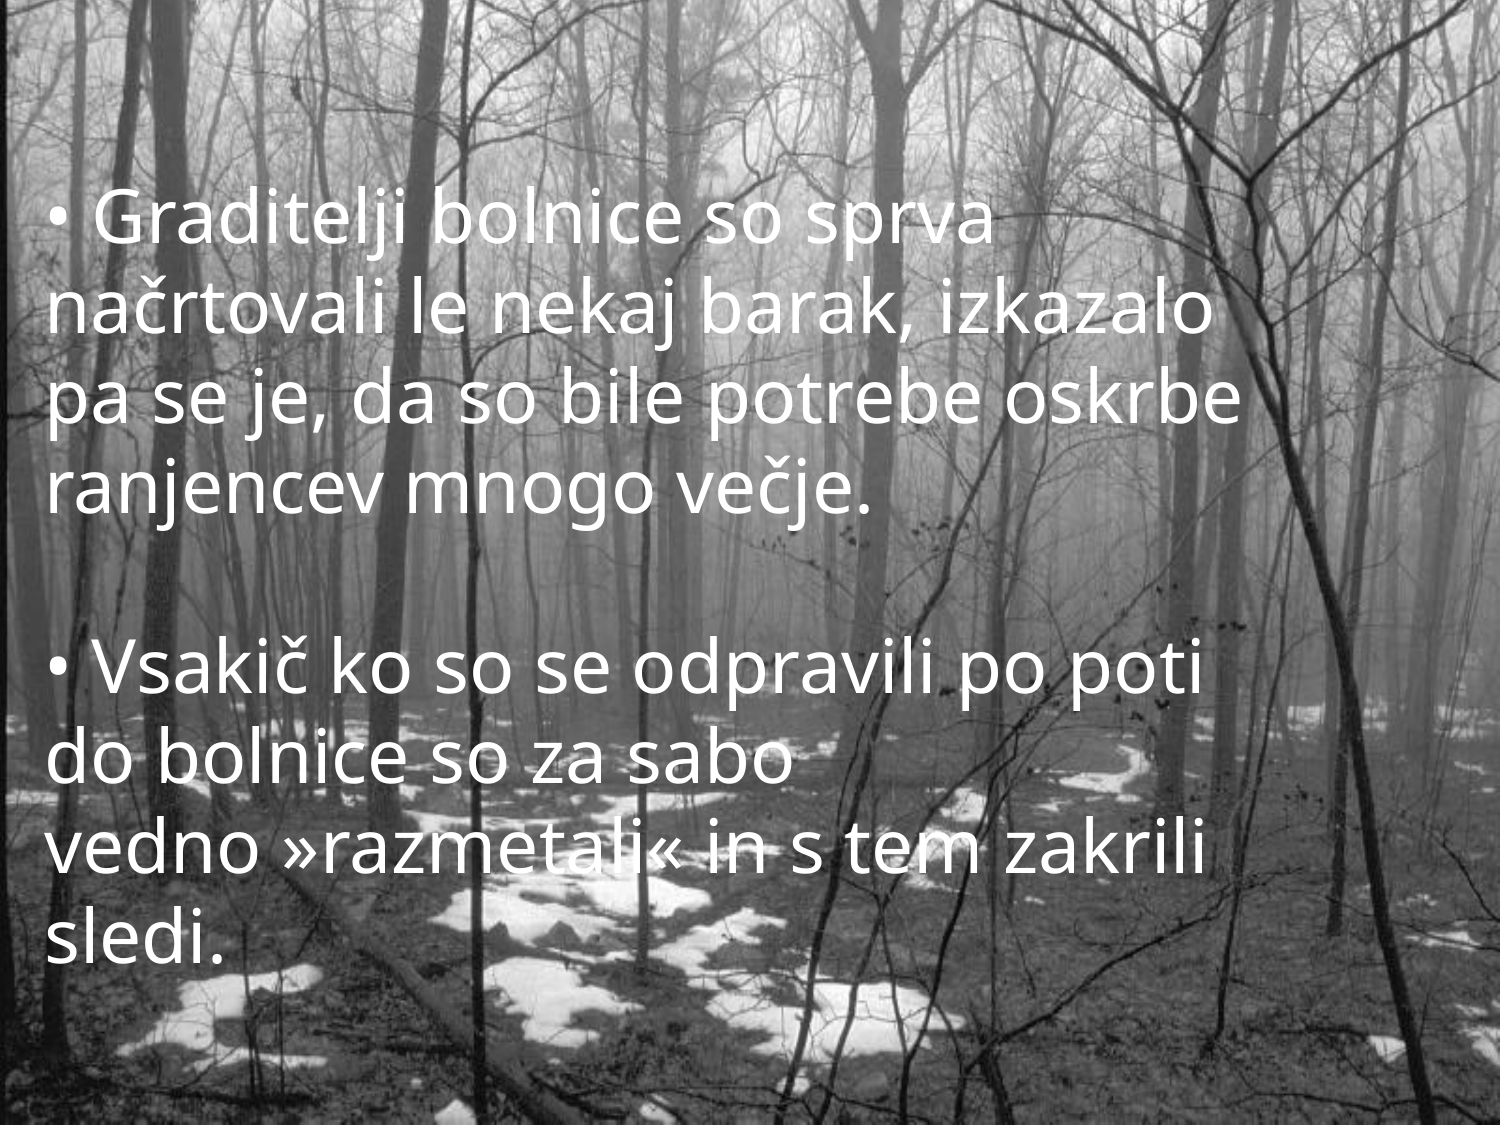

#
• Graditelji bolnice so sprva načrtovali le nekaj barak, izkazalo pa se je, da so bile potrebe oskrbe ranjencev mnogo večje.
• Vsakič ko so se odpravili po poti do bolnice so za sabo vedno »razmetali« in s tem zakrili sledi.